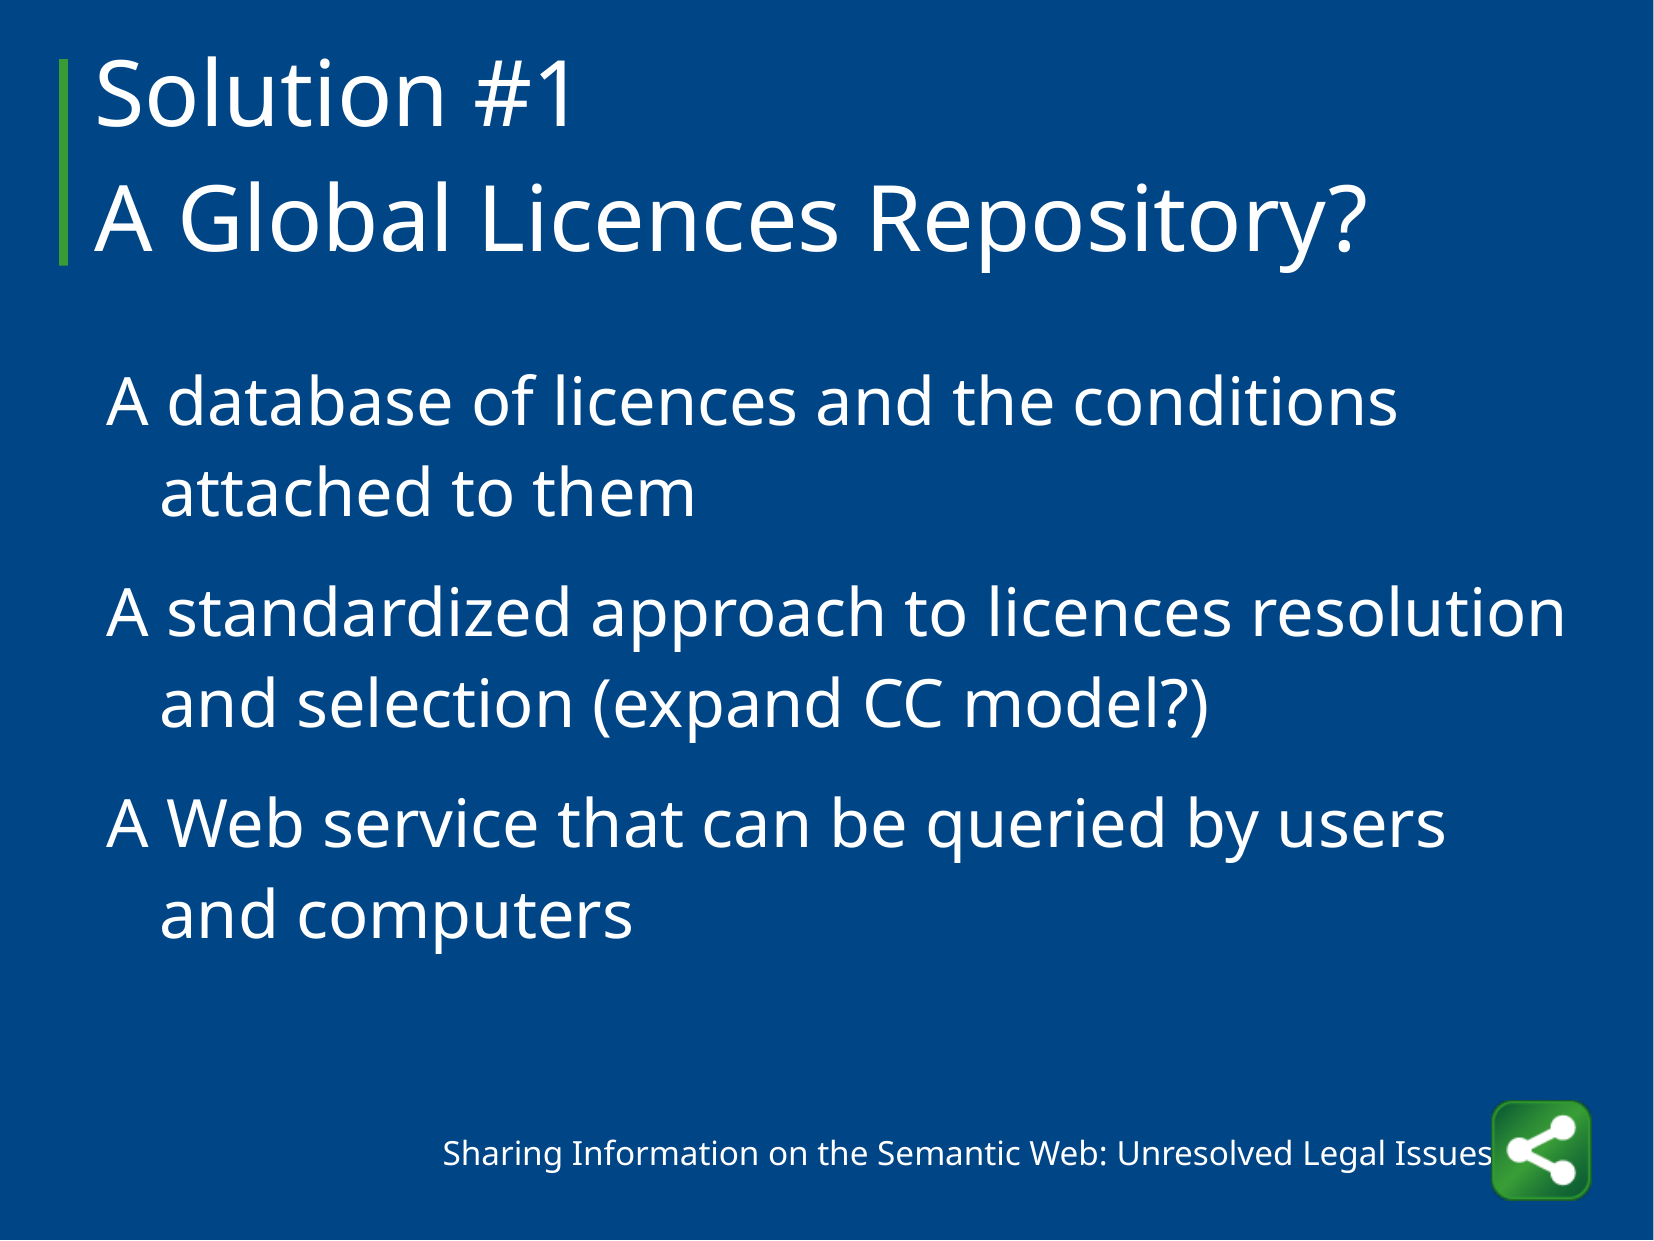

# Solution #1 A Global Licences Repository?
A database of licences and the conditions attached to them
A standardized approach to licences resolution and selection (expand CC model?)
A Web service that can be queried by users and computers